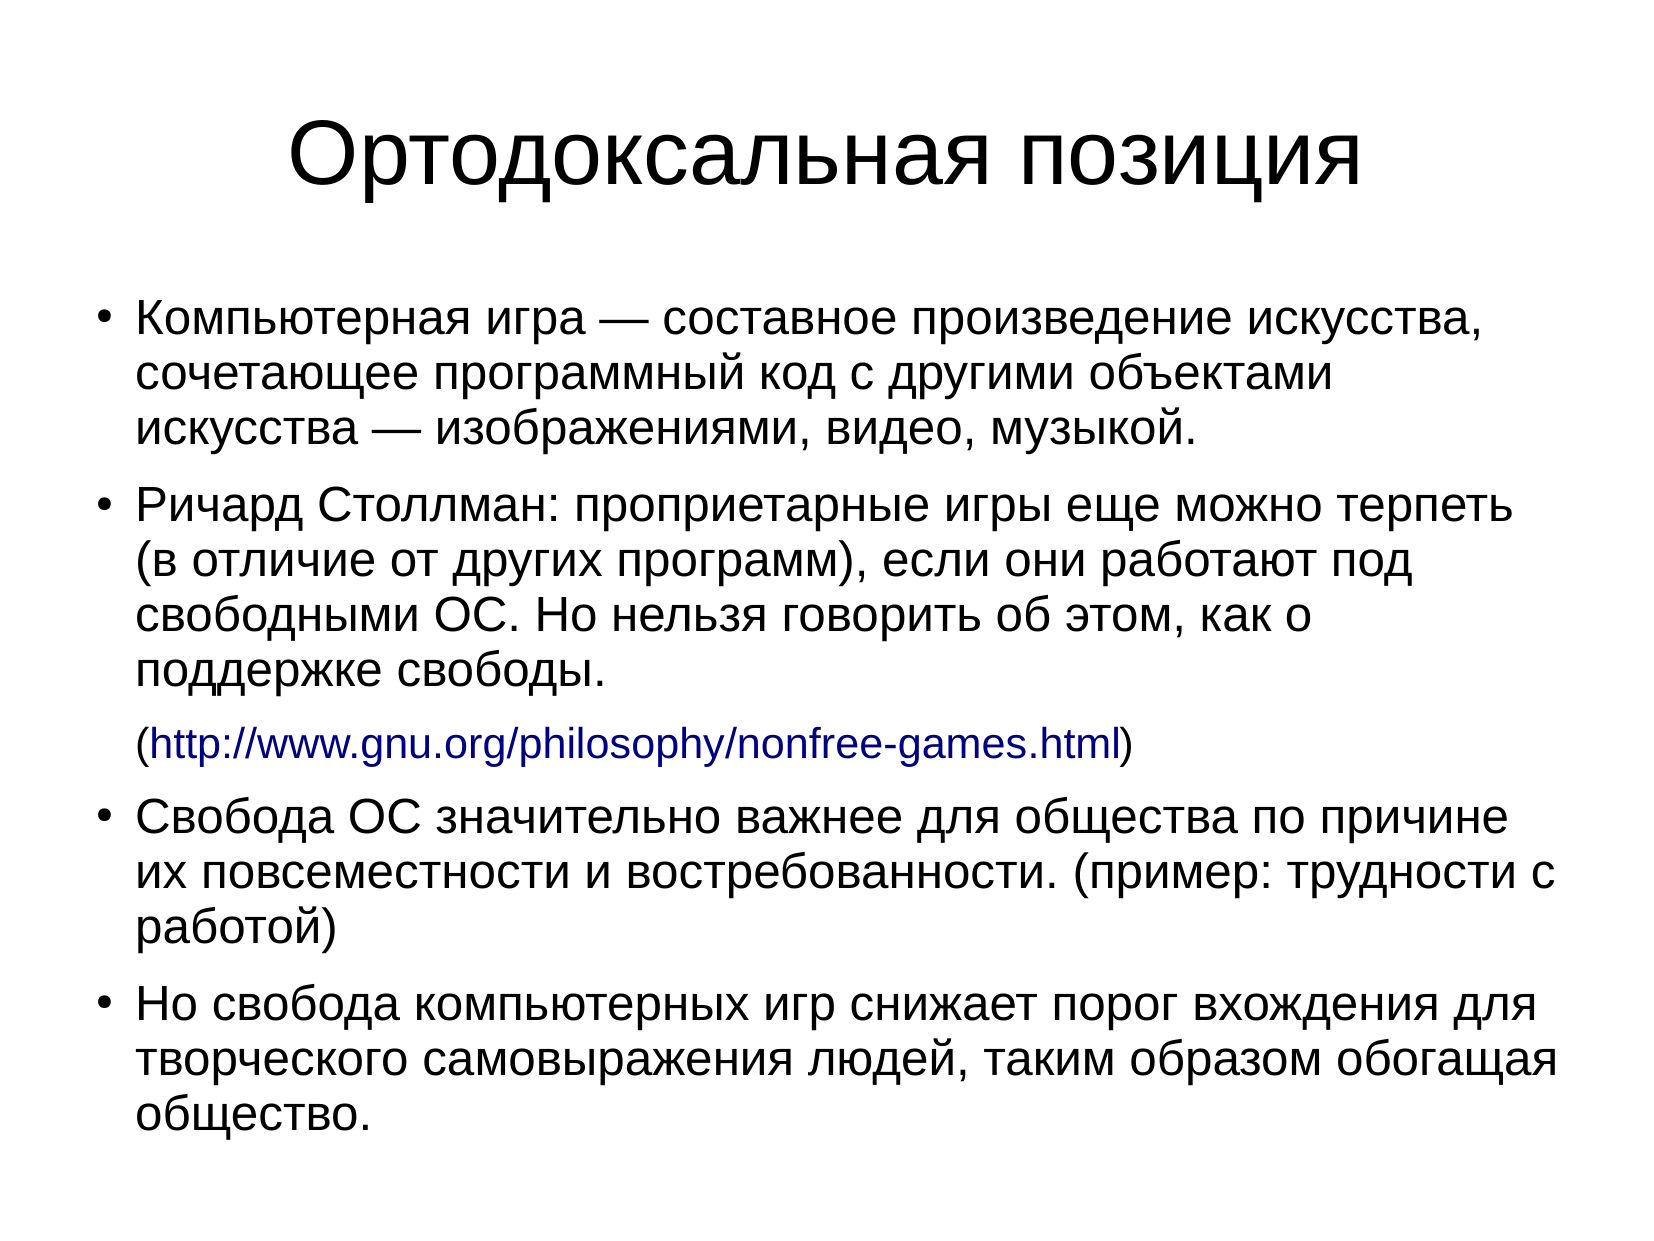

# Ортодоксальная позиция
Компьютерная игра — составное произведение искусства, сочетающее программный код с другими объектами искусства — изображениями, видео, музыкой.
Ричард Столлман: проприетарные игры еще можно терпеть (в отличие от других программ), если они работают под свободными ОС. Но нельзя говорить об этом, как о поддержке свободы.
(http://www.gnu.org/philosophy/nonfree-games.html)
Свобода ОС значительно важнее для общества по причине их повсеместности и востребованности. (пример: трудности с работой)
Но свобода компьютерных игр снижает порог вхождения для творческого самовыражения людей, таким образом обогащая общество.